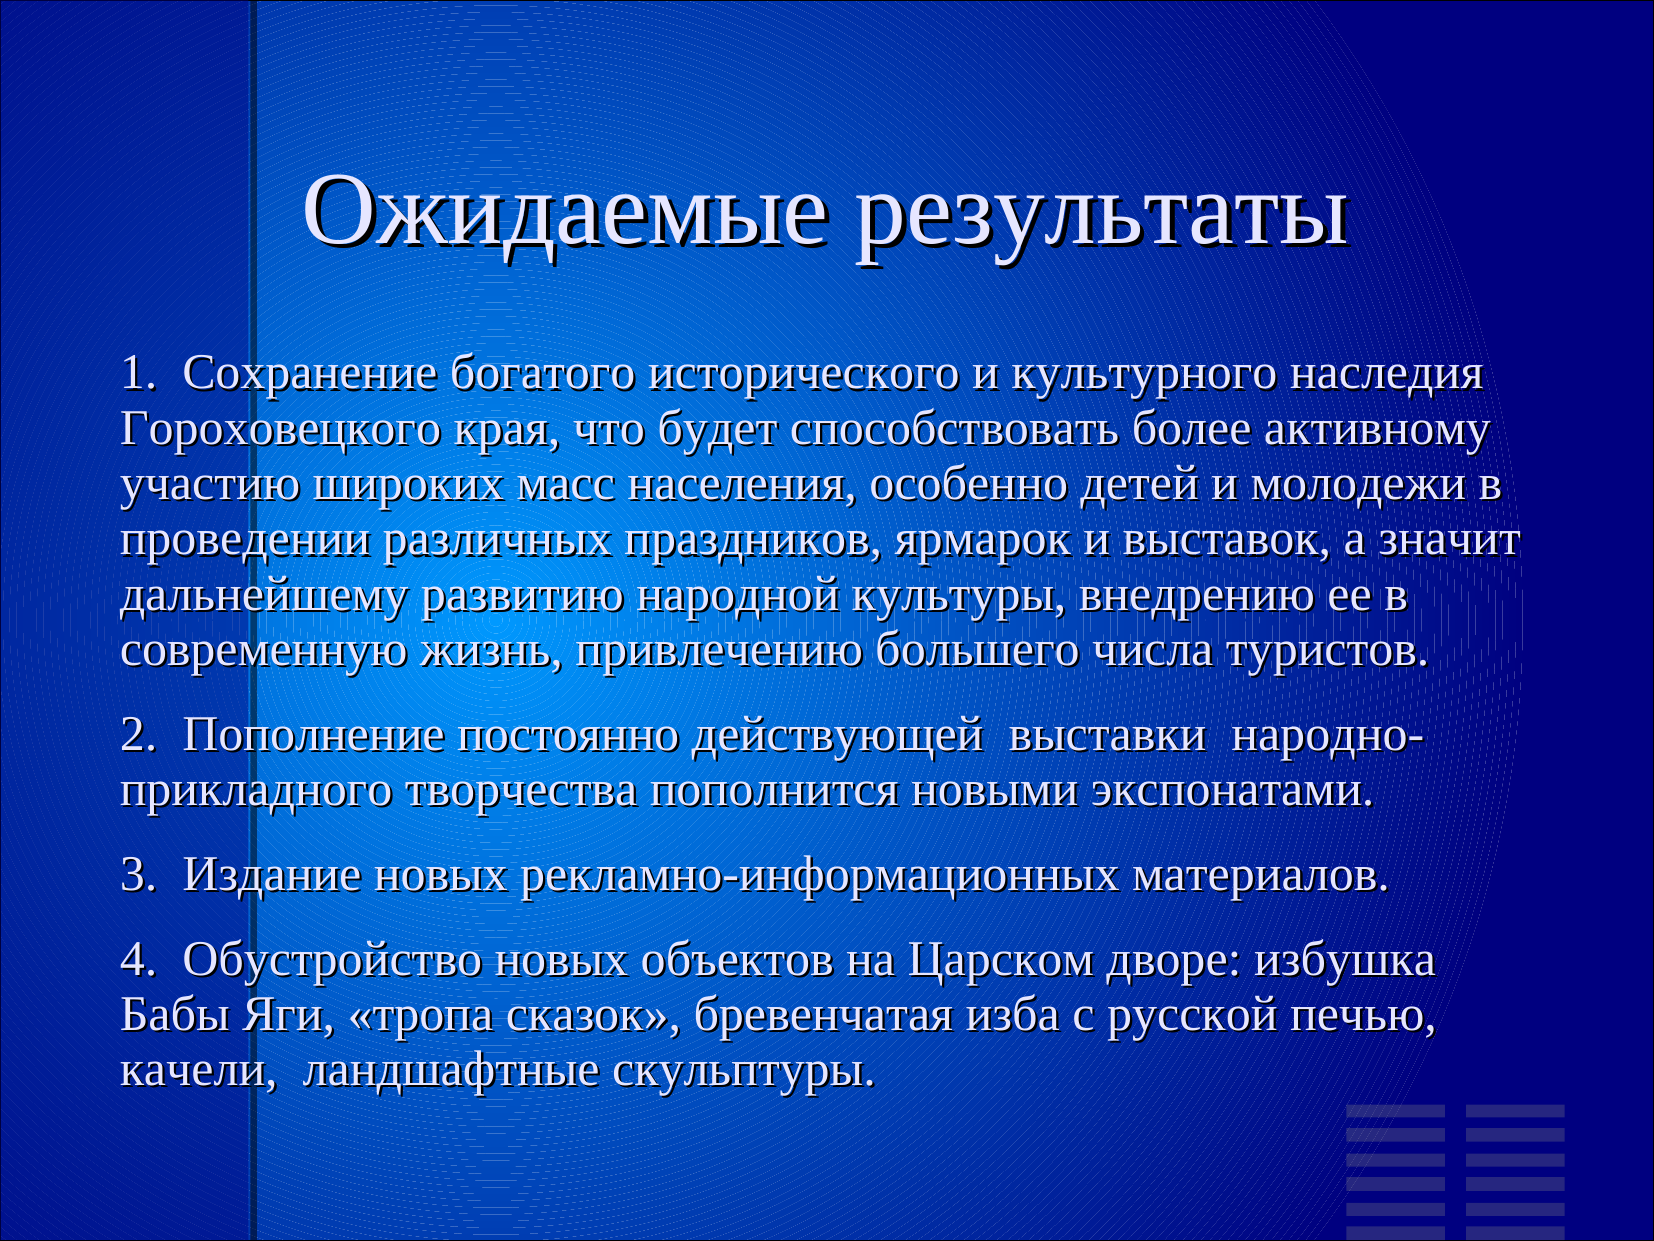

# Ожидаемые результаты
1. Сохранение богатого исторического и культурного наследия Гороховецкого края, что будет способствовать более активному участию широких масс населения, особенно детей и молодежи в проведении различных праздников, ярмарок и выставок, а значит дальнейшему развитию народной культуры, внедрению ее в современную жизнь, привлечению большего числа туристов.
2. Пополнение постоянно действующей выставки народно-прикладного творчества пополнится новыми экспонатами.
3. Издание новых рекламно-информационных материалов.
4. Обустройство новых объектов на Царском дворе: избушка Бабы Яги, «тропа сказок», бревенчатая изба с русской печью, качели, ландшафтные скульптуры.